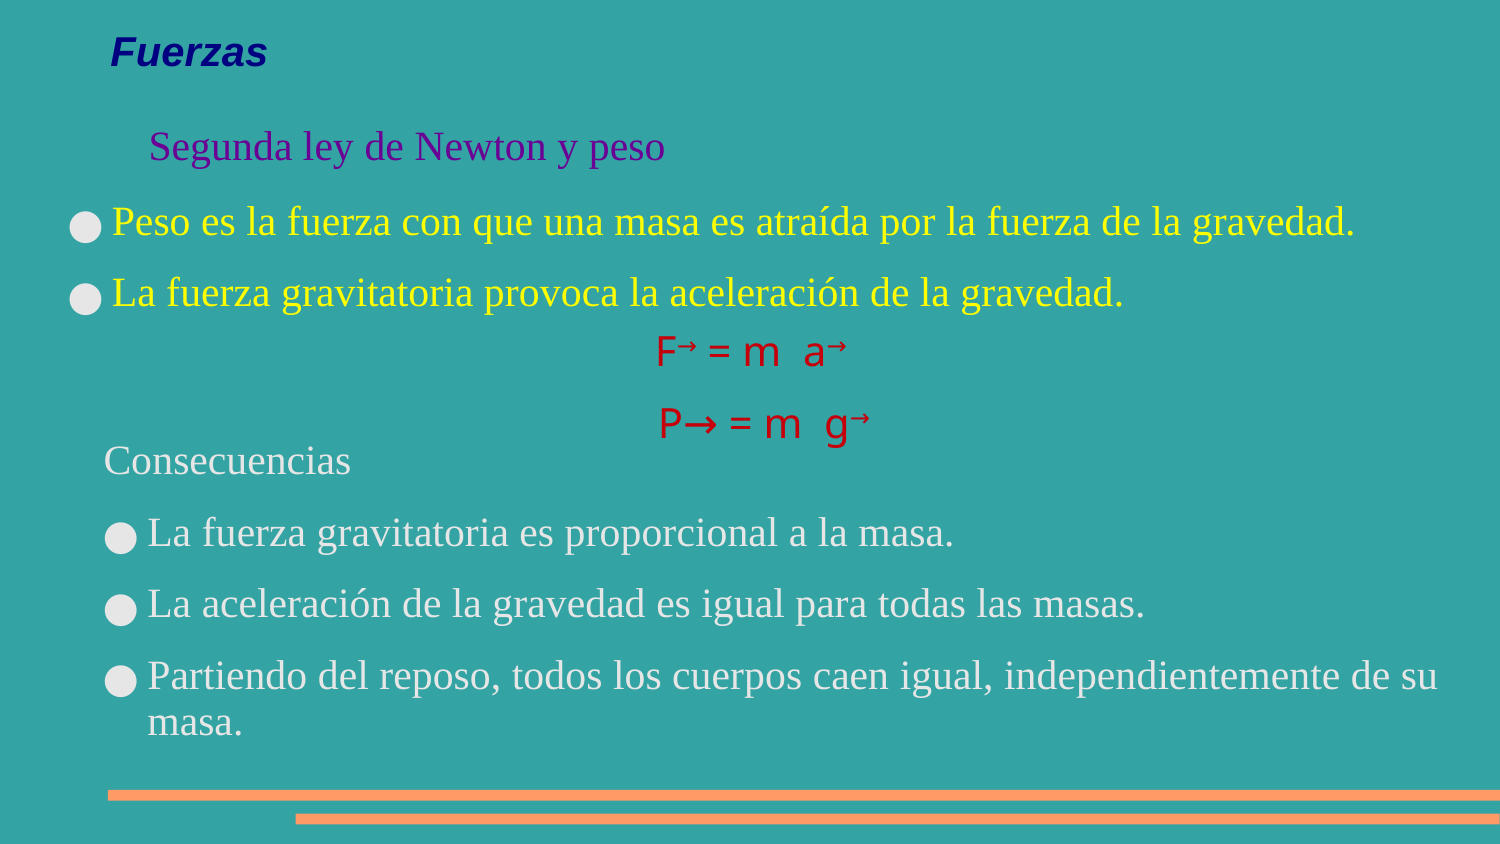

Fuerzas
# Peso es la fuerza con que una masa es atraída por la fuerza de la gravedad.
La fuerza gravitatoria provoca la aceleración de la gravedad.
Segunda ley de Newton y peso
 F→ = m a→
 P→ = m g→
Consecuencias
La fuerza gravitatoria es proporcional a la masa.
La aceleración de la gravedad es igual para todas las masas.
Partiendo del reposo, todos los cuerpos caen igual, independientemente de su masa.